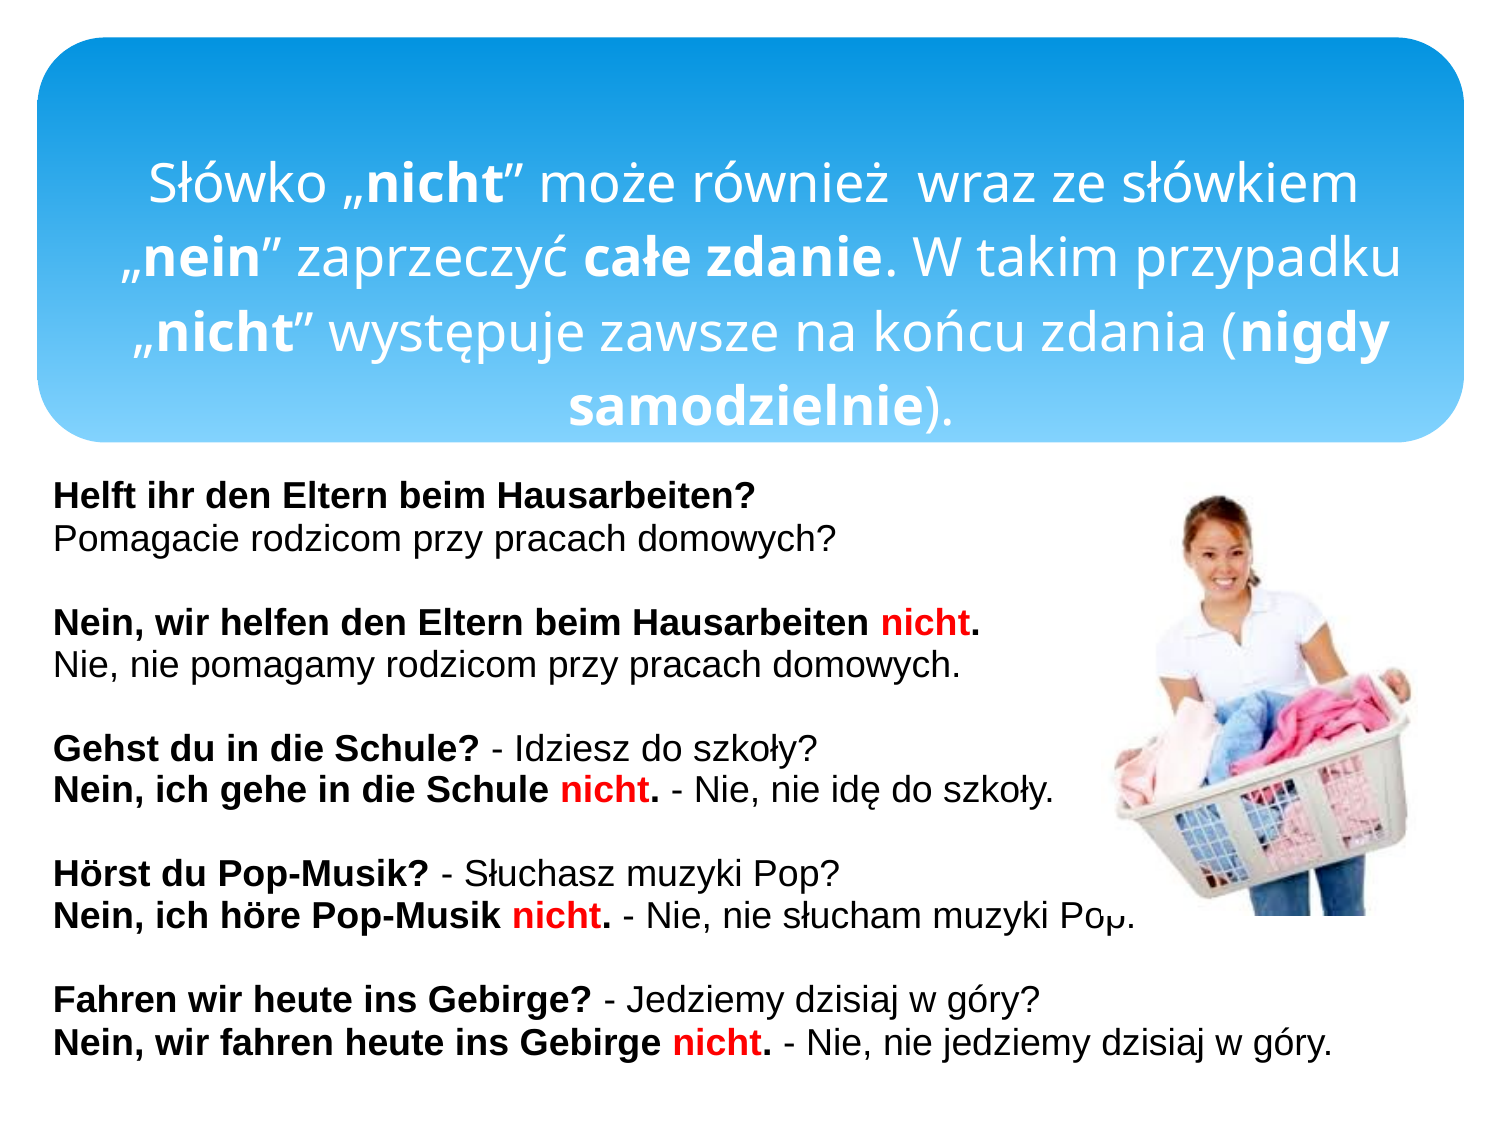

# Słówko „nicht” może również wraz ze słówkiem „nein” zaprzeczyć całe zdanie. W takim przypadku „nicht” występuje zawsze na końcu zdania (nigdy samodzielnie).
Helft ihr den Eltern beim Hausarbeiten?
Pomagacie rodzicom przy pracach domowych?
Nein, wir helfen den Eltern beim Hausarbeiten nicht.
Nie, nie pomagamy rodzicom przy pracach domowych.
Gehst du in die Schule? - Idziesz do szkoły?
Nein, ich gehe in die Schule nicht. - Nie, nie idę do szkoły.
Hörst du Pop-Musik? - Słuchasz muzyki Pop?
Nein, ich höre Pop-Musik nicht. - Nie, nie słucham muzyki Pop.
Fahren wir heute ins Gebirge? - Jedziemy dzisiaj w góry?
Nein, wir fahren heute ins Gebirge nicht. - Nie, nie jedziemy dzisiaj w góry.